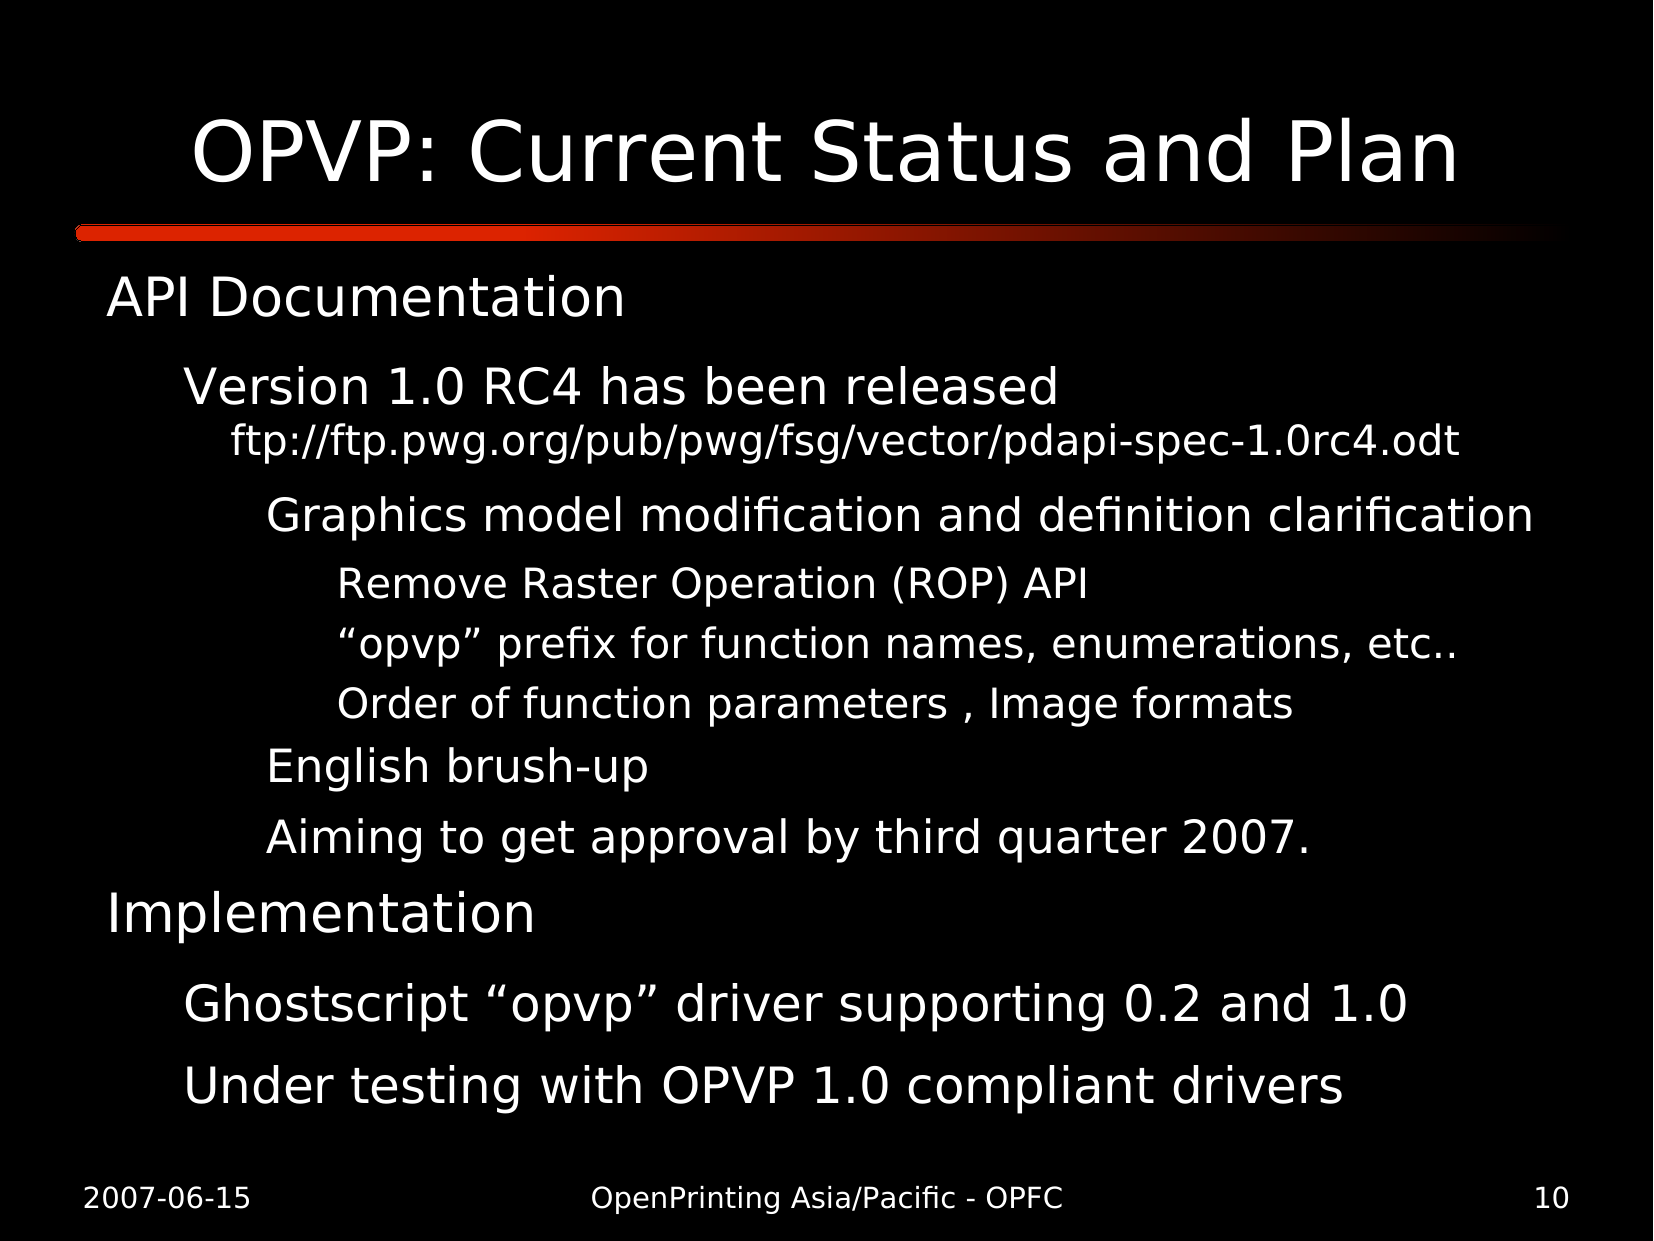

# OPVP: Current Status and Plan
API Documentation
Version 1.0 RC4 has been released
ftp://ftp.pwg.org/pub/pwg/fsg/vector/pdapi-spec-1.0rc4.odt
Graphics model modification and definition clarification
Remove Raster Operation (ROP) API
“opvp” prefix for function names, enumerations, etc..
Order of function parameters , Image formats
English brush-up
Aiming to get approval by third quarter 2007.
Implementation
Ghostscript “opvp” driver supporting 0.2 and 1.0
Under testing with OPVP 1.0 compliant drivers
2007-06-15
OpenPrinting Asia/Pacific - OPFC
10